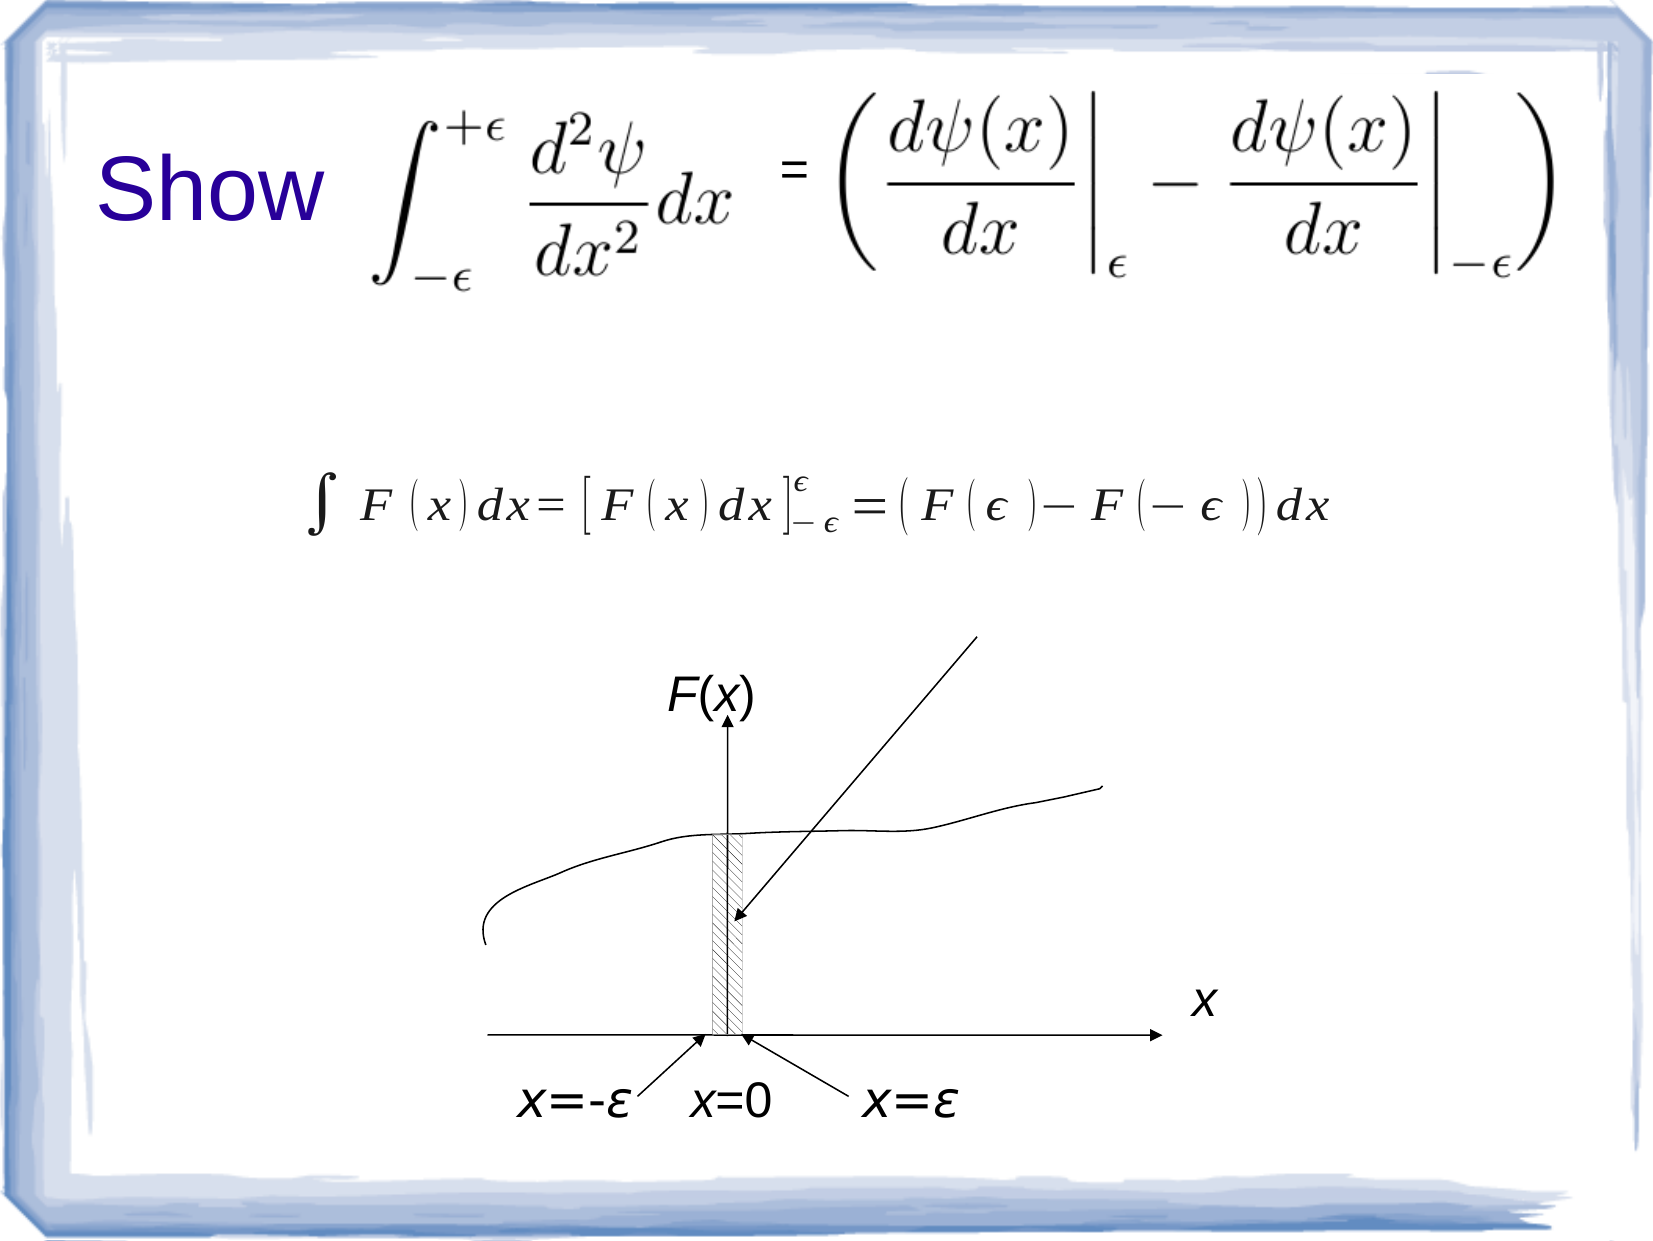

# Show
=
F(x)
x
x=-ε
x=0
x=ε